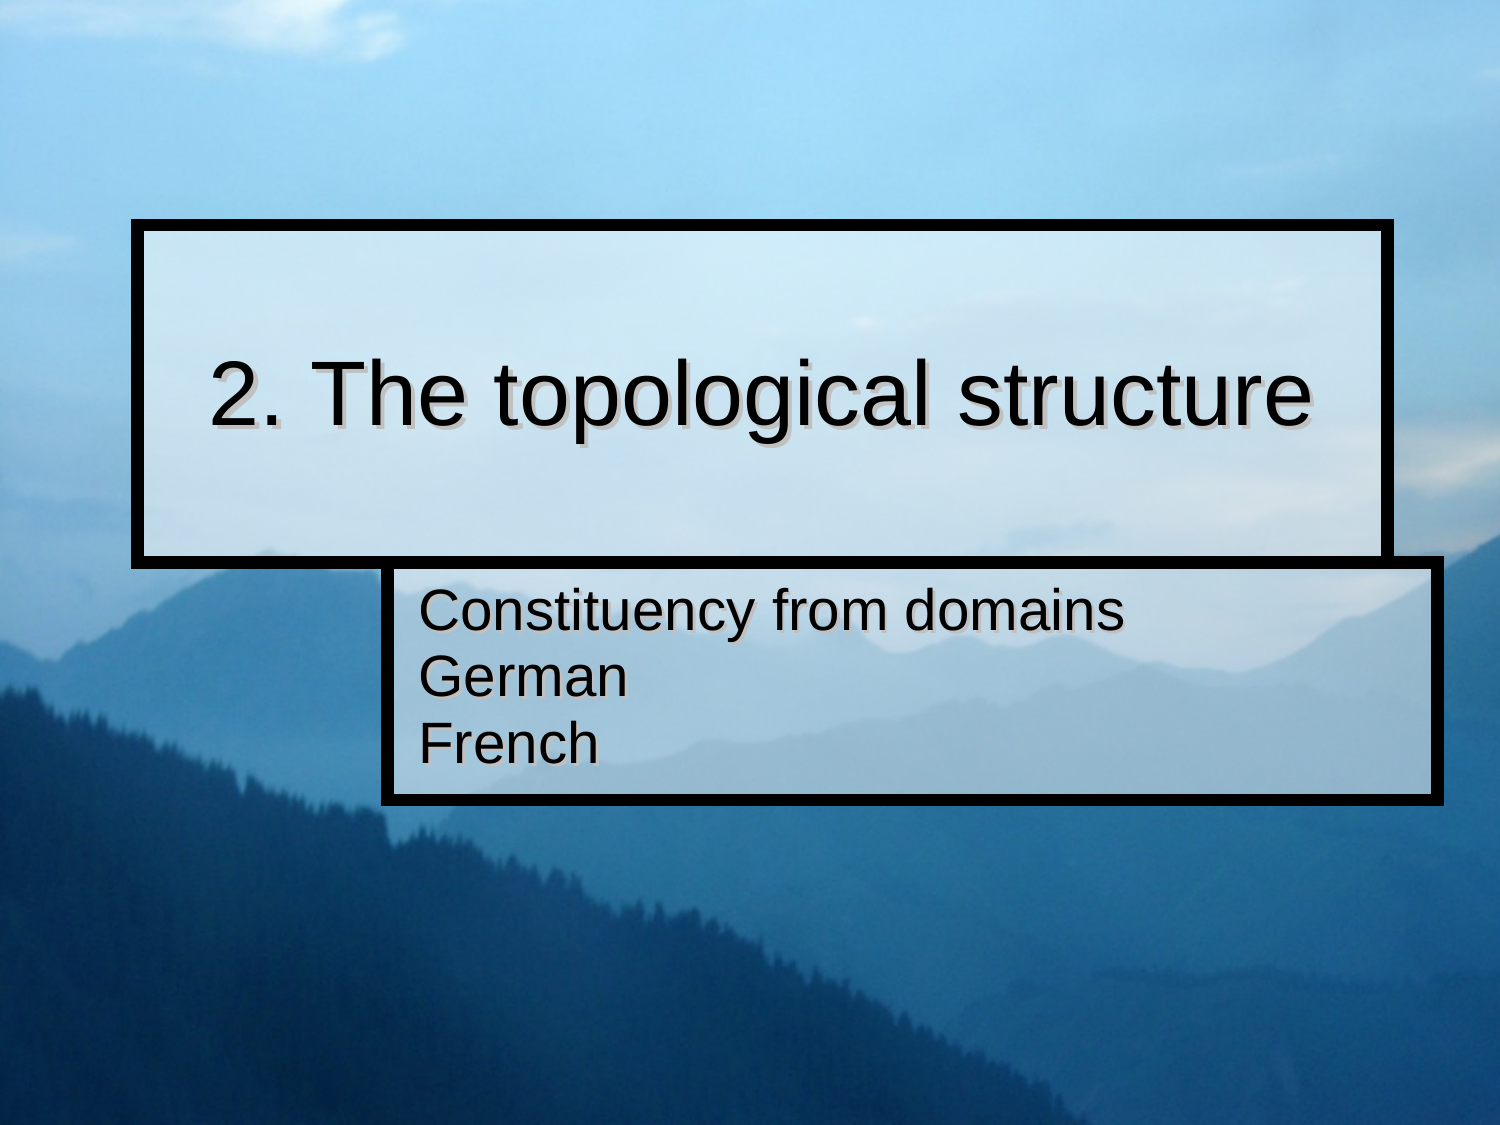

# 2. The topological structure
 Constituency from domains
 German
 French